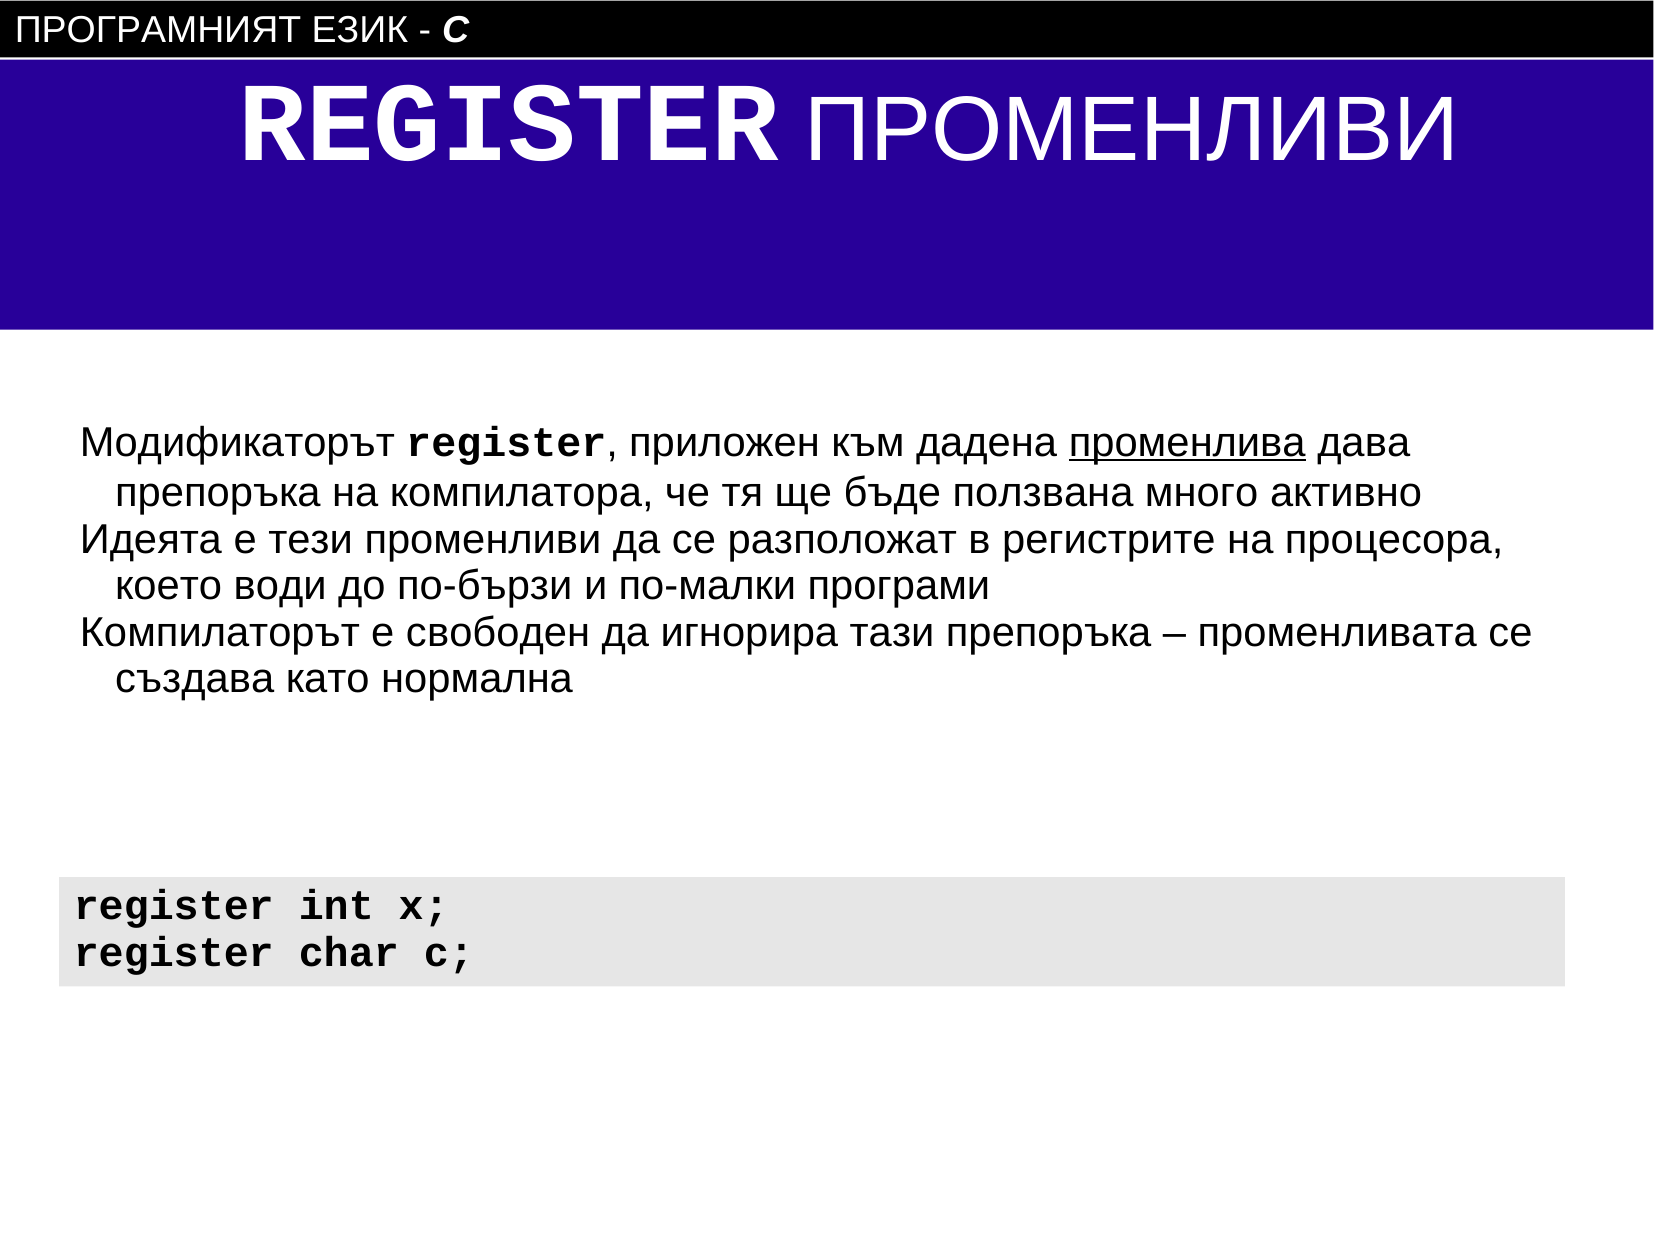

ПРОГРАМНИЯT ЕЗИК - С
 		 REGISTER ПРОМЕНЛИВИ
Модификаторът register, приложен към дадена променлива дава препоръка на компилатора, че тя ще бъде ползвана много активно
Идеята е тези променливи да се разположат в регистрите на процесора, което води до по-бързи и по-малки програми
Компилаторът е свободен да игнорира тази препоръка – променливата се създава като нормална
register int x;
register char c;